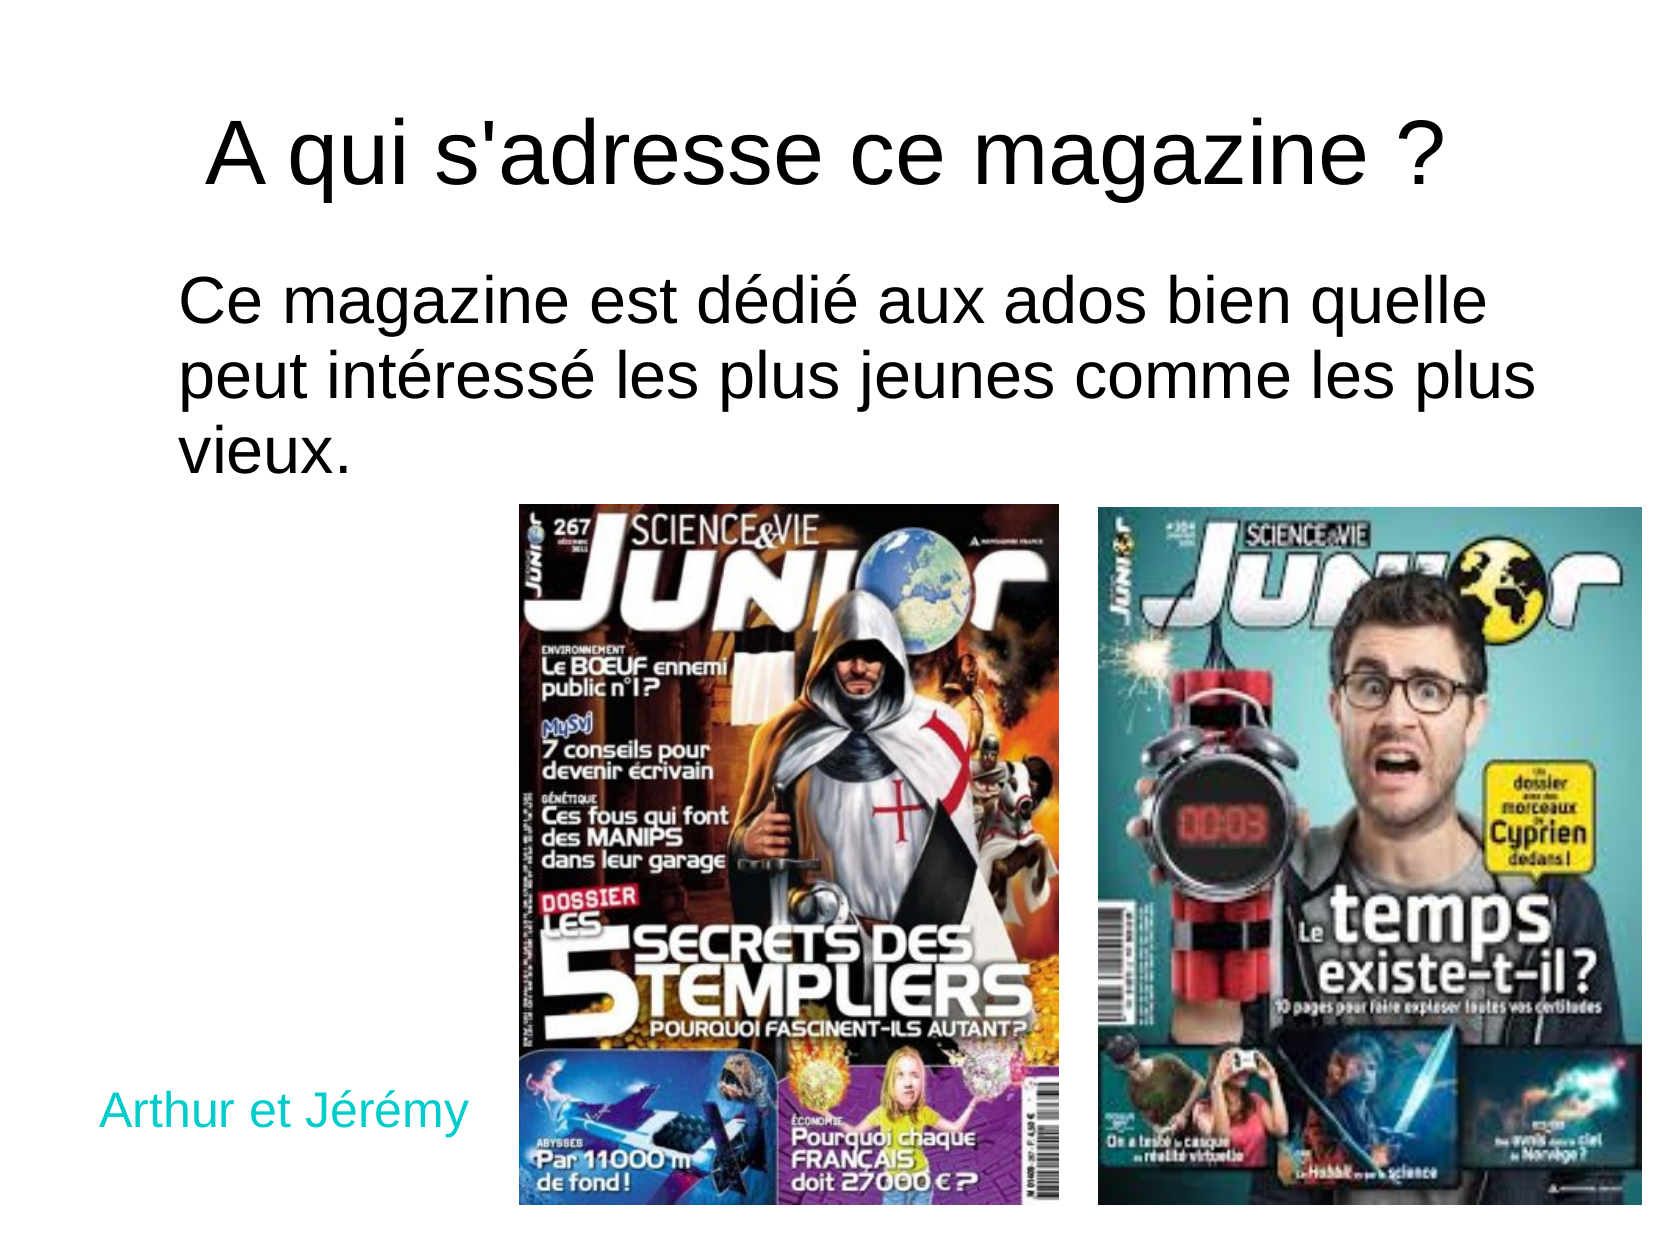

# A qui s'adresse ce magazine ?
Ce magazine est dédié aux ados bien quelle peut intéressé les plus jeunes comme les plus vieux.
Arthur et Jérémy